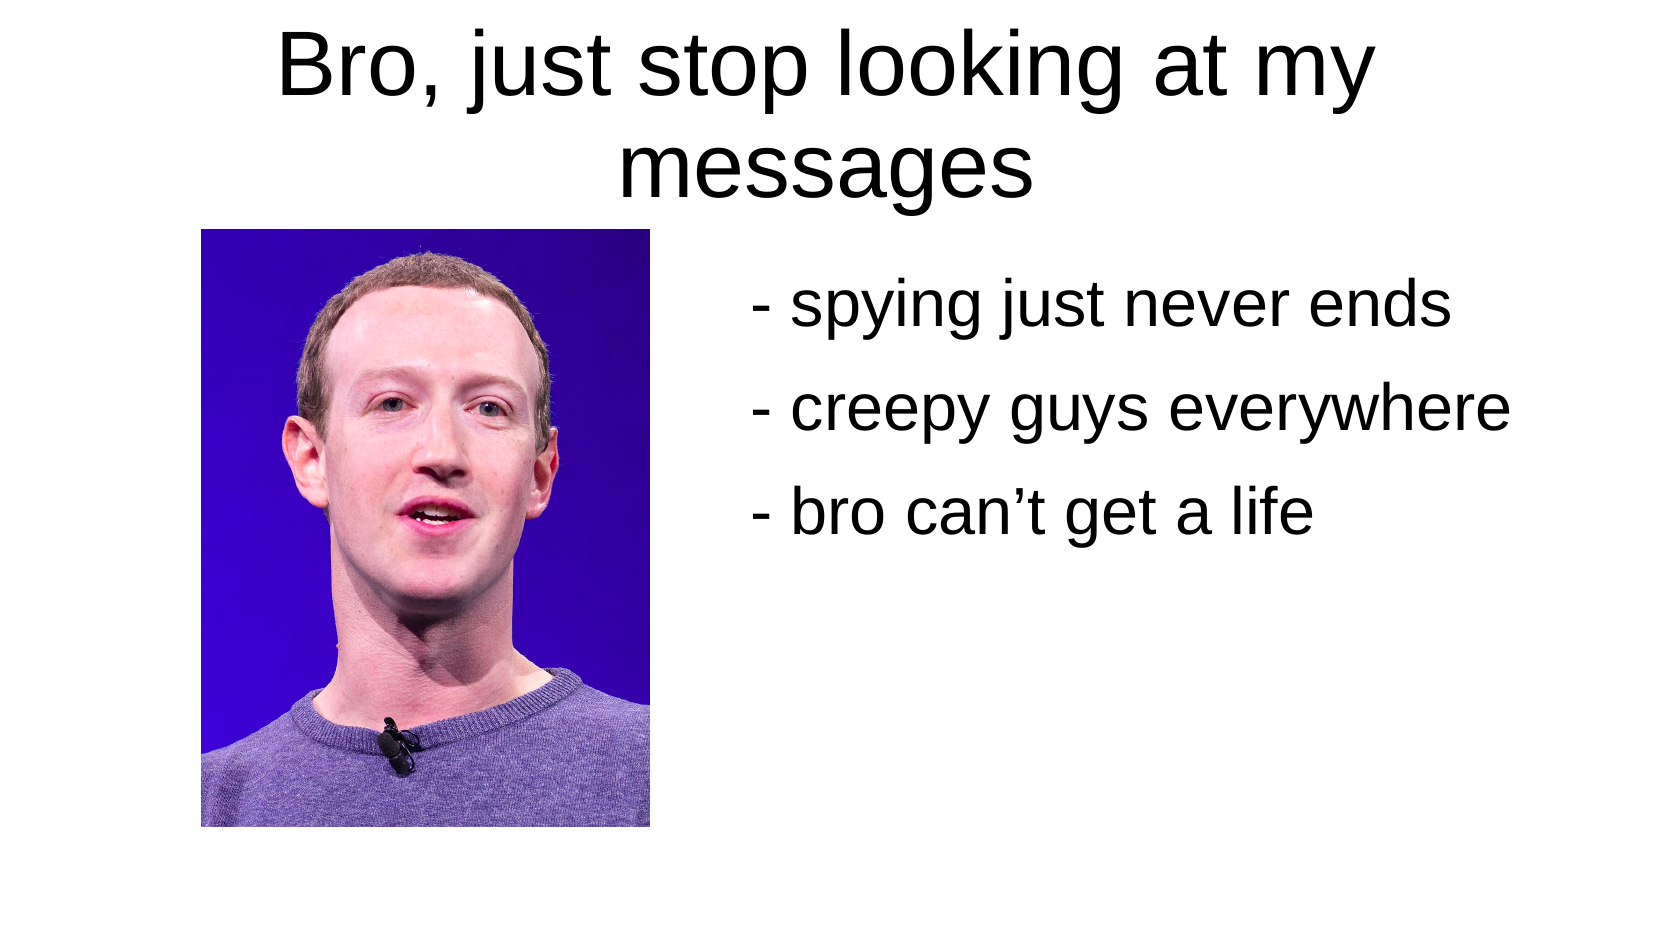

# Bro, just stop looking at my messages
- spying just never ends
- creepy guys everywhere
- bro can’t get a life